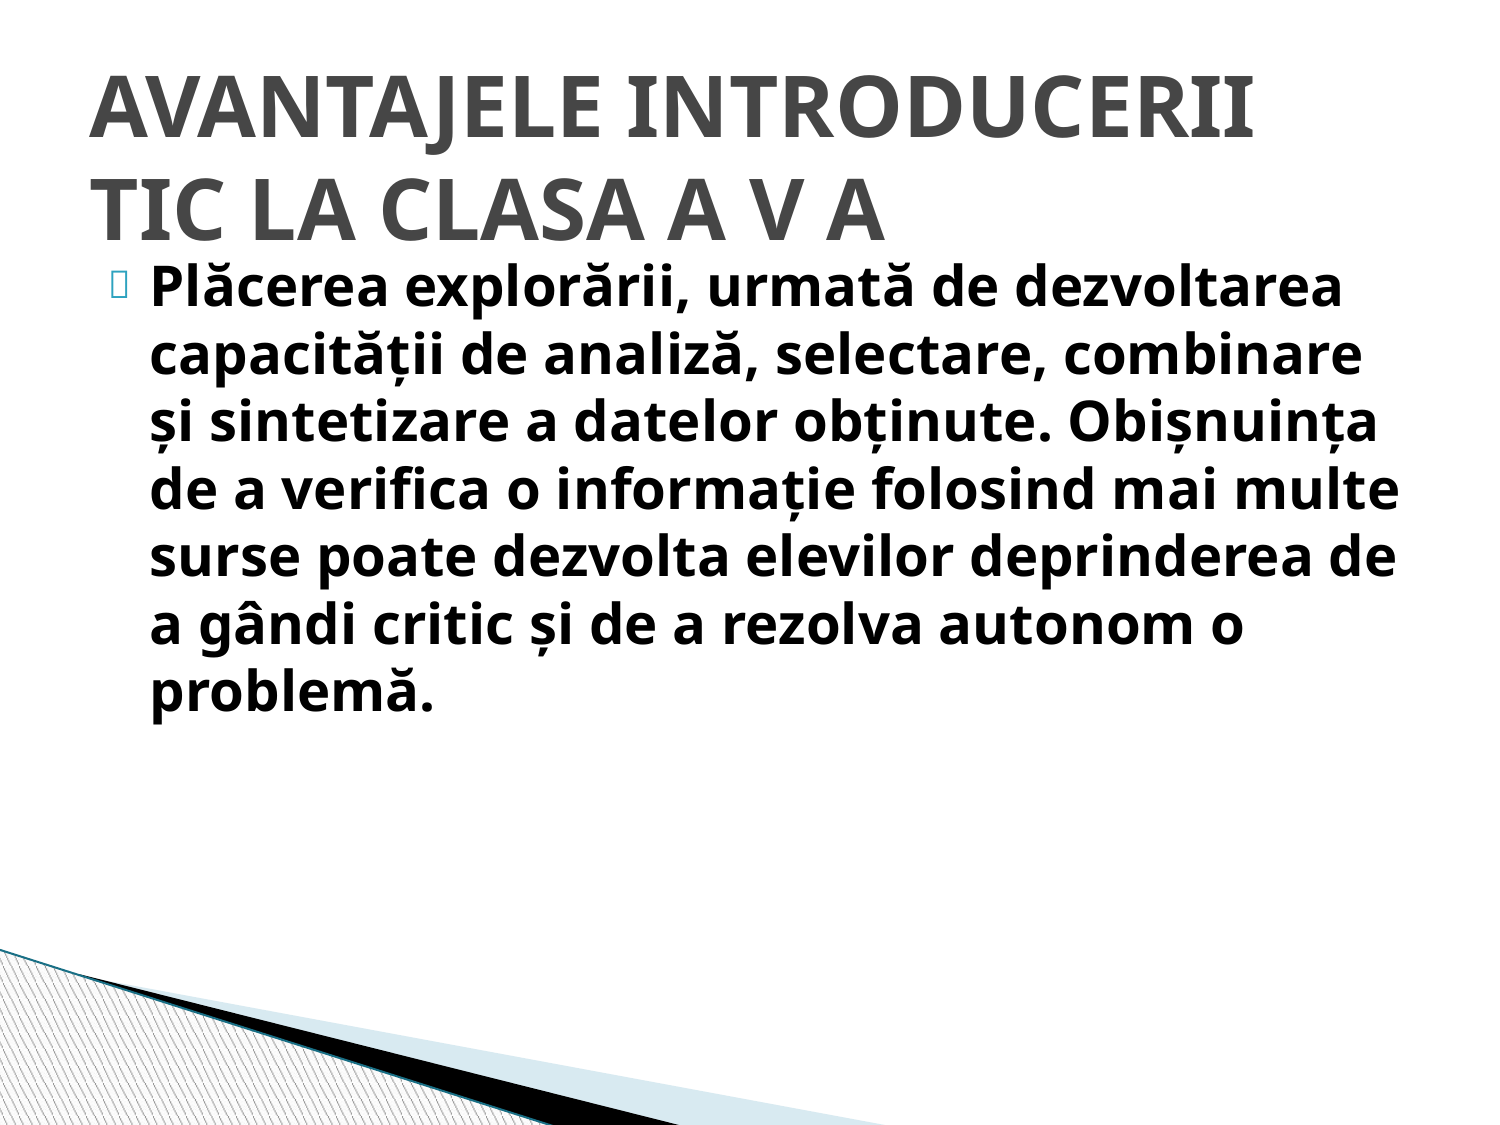

AVANTAJELE INTRODUCERII TIC LA CLASA A V A
# Plăcerea explorării, urmată de dezvoltarea capacității de analiză, selectare, combinare și sintetizare a datelor obținute. Obișnuința de a verifica o informație folosind mai multe surse poate dezvolta elevilor deprinderea de a gândi critic și de a rezolva autonom o problemă.